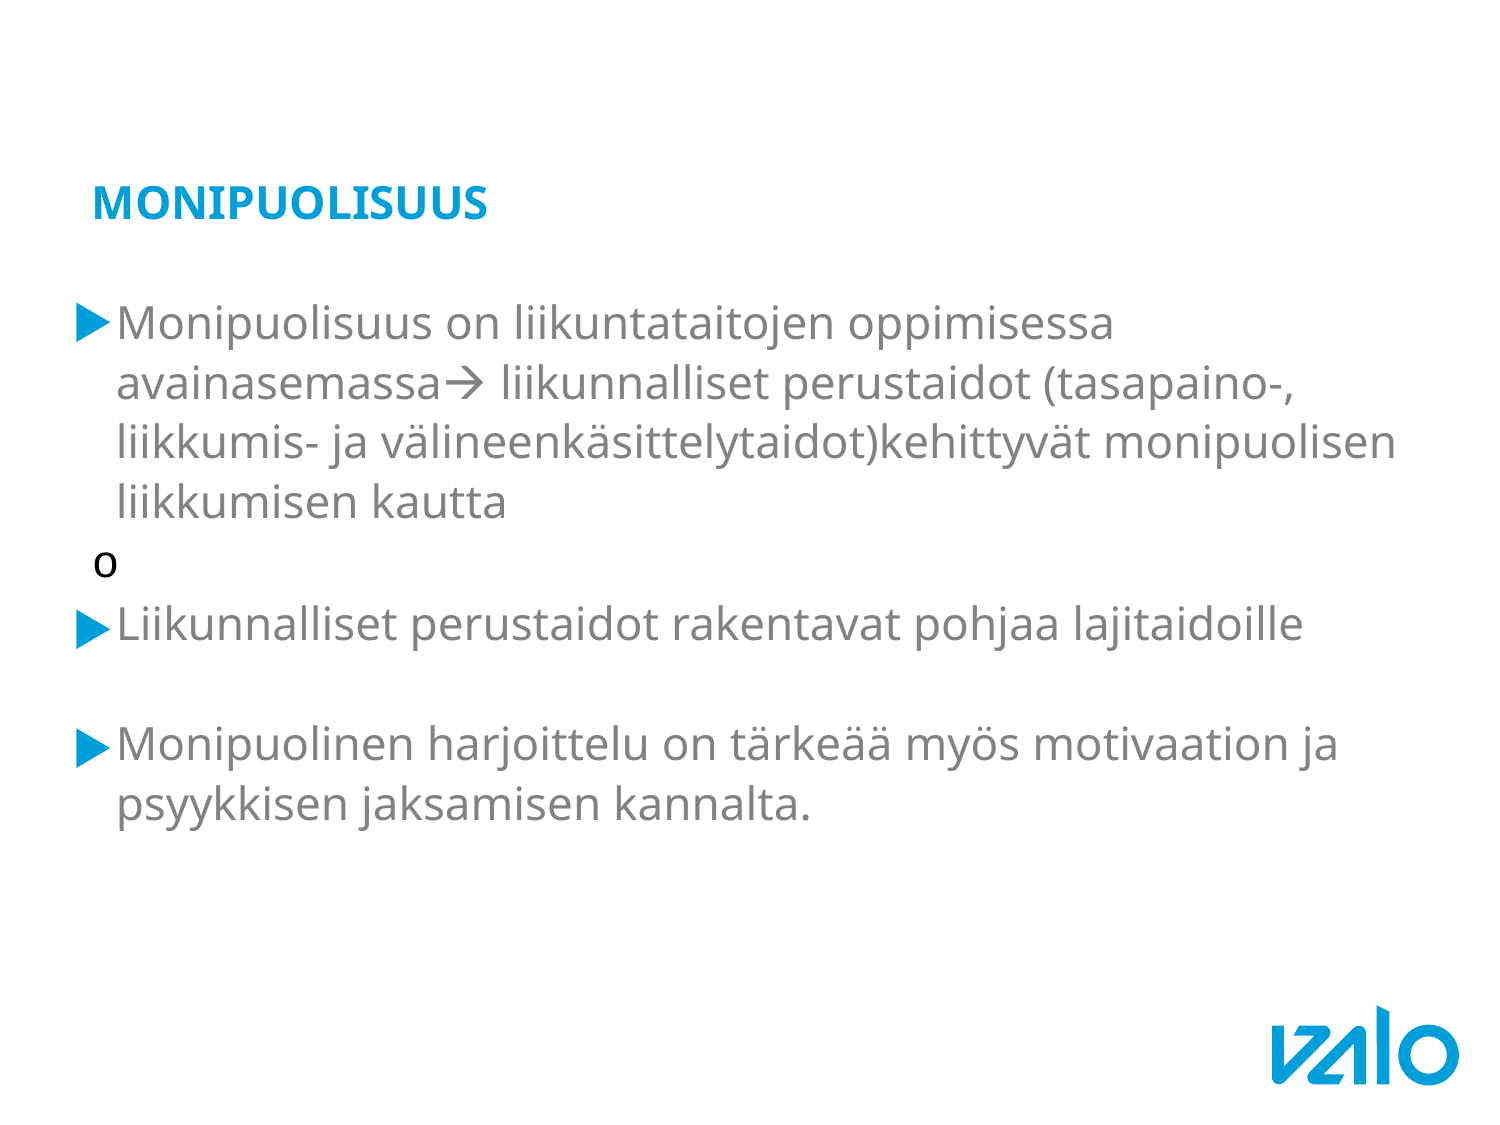

# MONIPUOLISUUS
 Monipuolisuus on liikuntataitojen oppimisessa
 avainasemassa liikunnalliset perustaidot (tasapaino-,
 liikkumis- ja välineenkäsittelytaidot)kehittyvät monipuolisen
 liikkumisen kautta
 Liikunnalliset perustaidot rakentavat pohjaa lajitaidoille
 Monipuolinen harjoittelu on tärkeää myös motivaation ja
 psyykkisen jaksamisen kannalta.